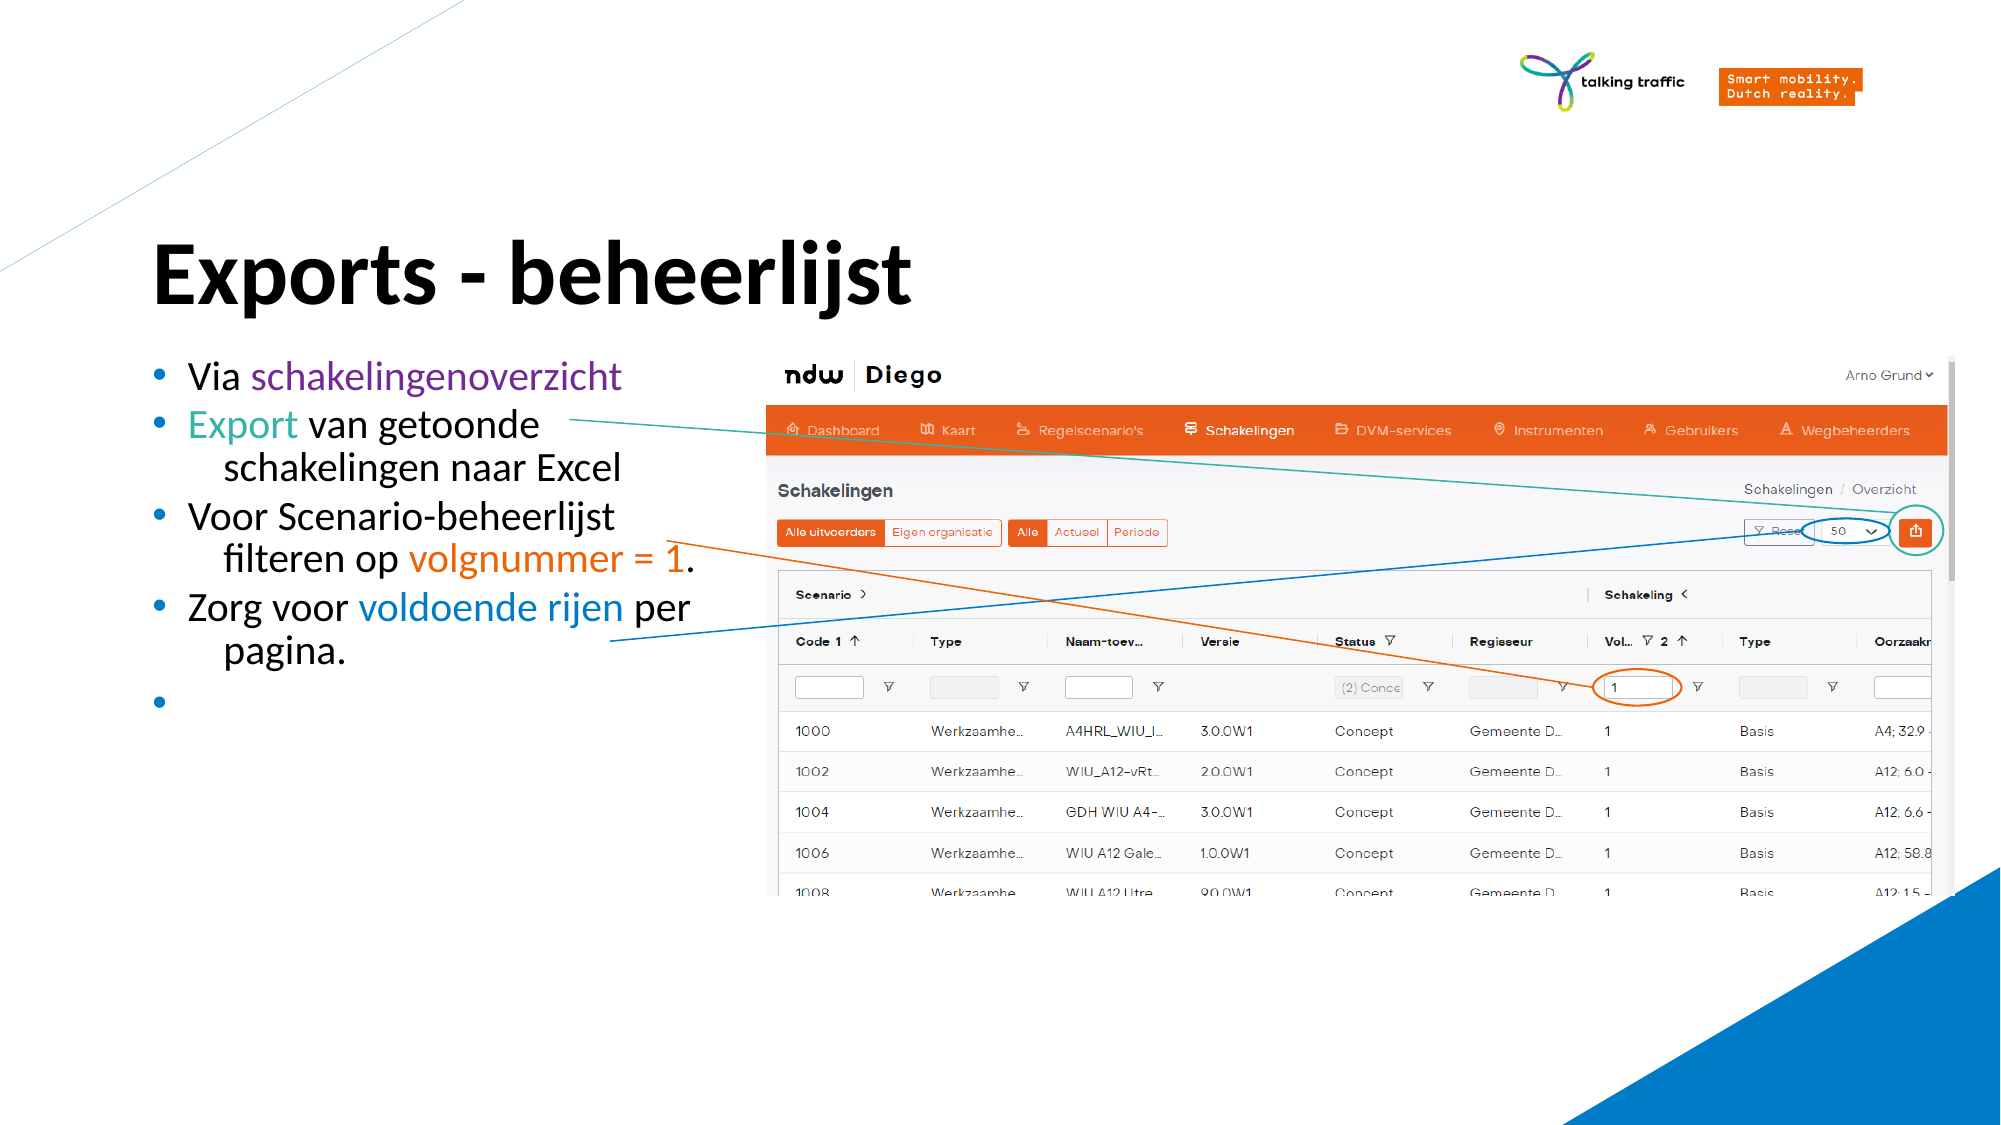

Exports - beheerlijst
# Via schakelingenoverzicht
Export van getoonde schakelingen naar Excel
Voor Scenario-beheerlijst filteren op volgnummer = 1.
Zorg voor voldoende rijen per pagina.